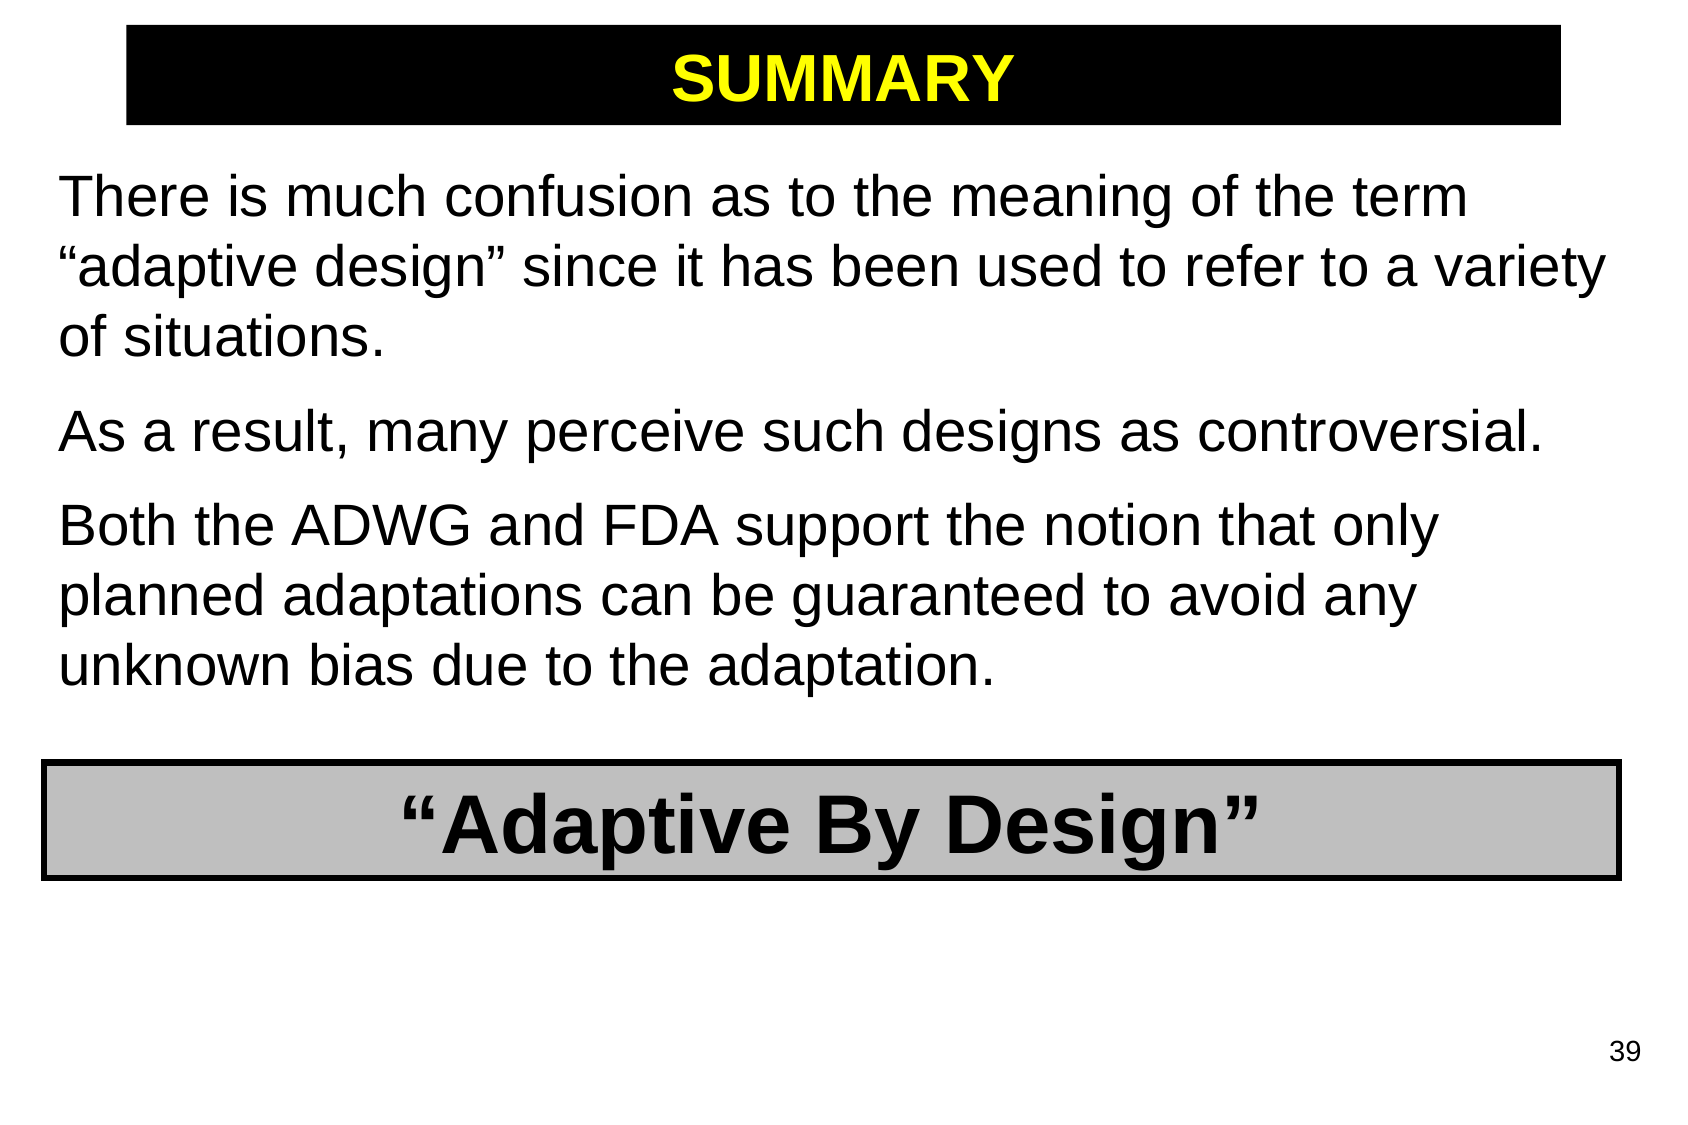

# SUMMARY
There is much confusion as to the meaning of the term “adaptive design” since it has been used to refer to a variety of situations.
As a result, many perceive such designs as controversial.
Both the ADWG and FDA support the notion that only planned adaptations can be guaranteed to avoid any unknown bias due to the adaptation.
“Adaptive By Design”